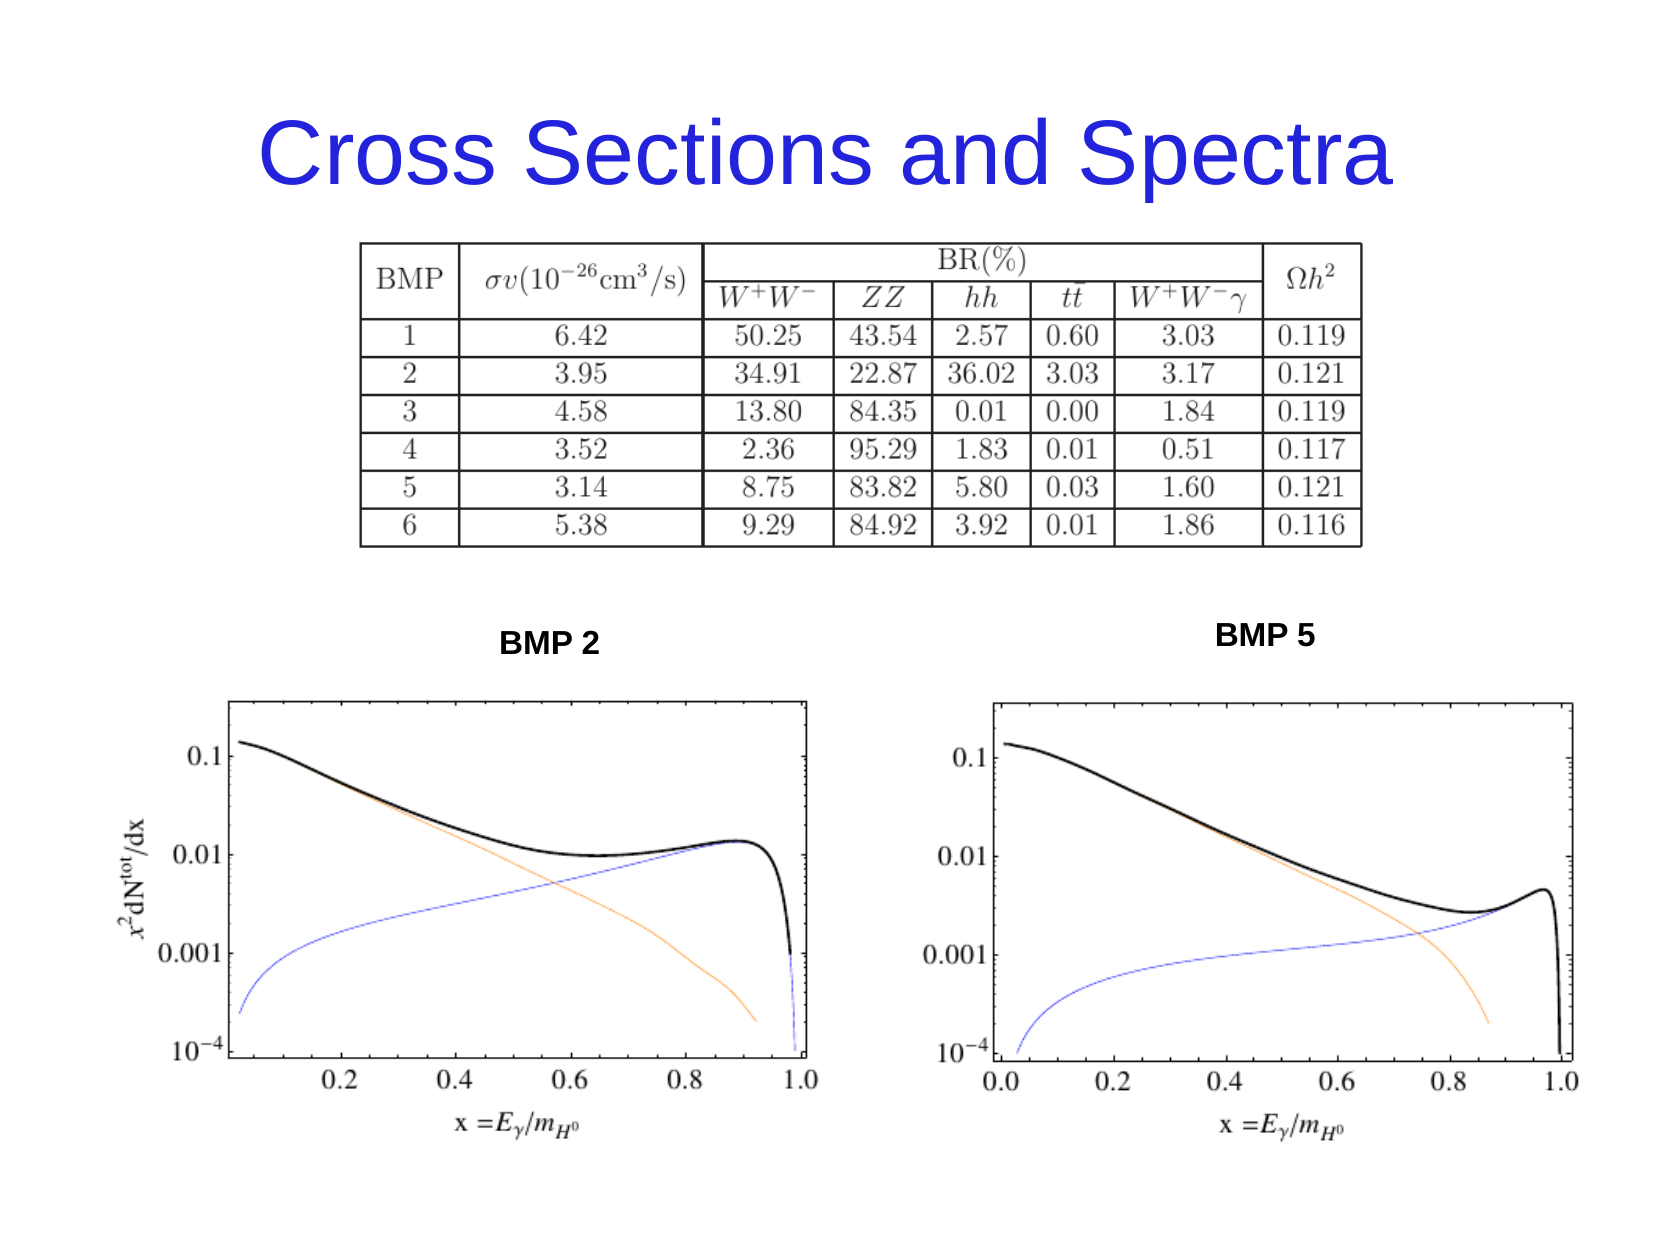

# Cross Sections and Spectra
BMP 5
BMP 2